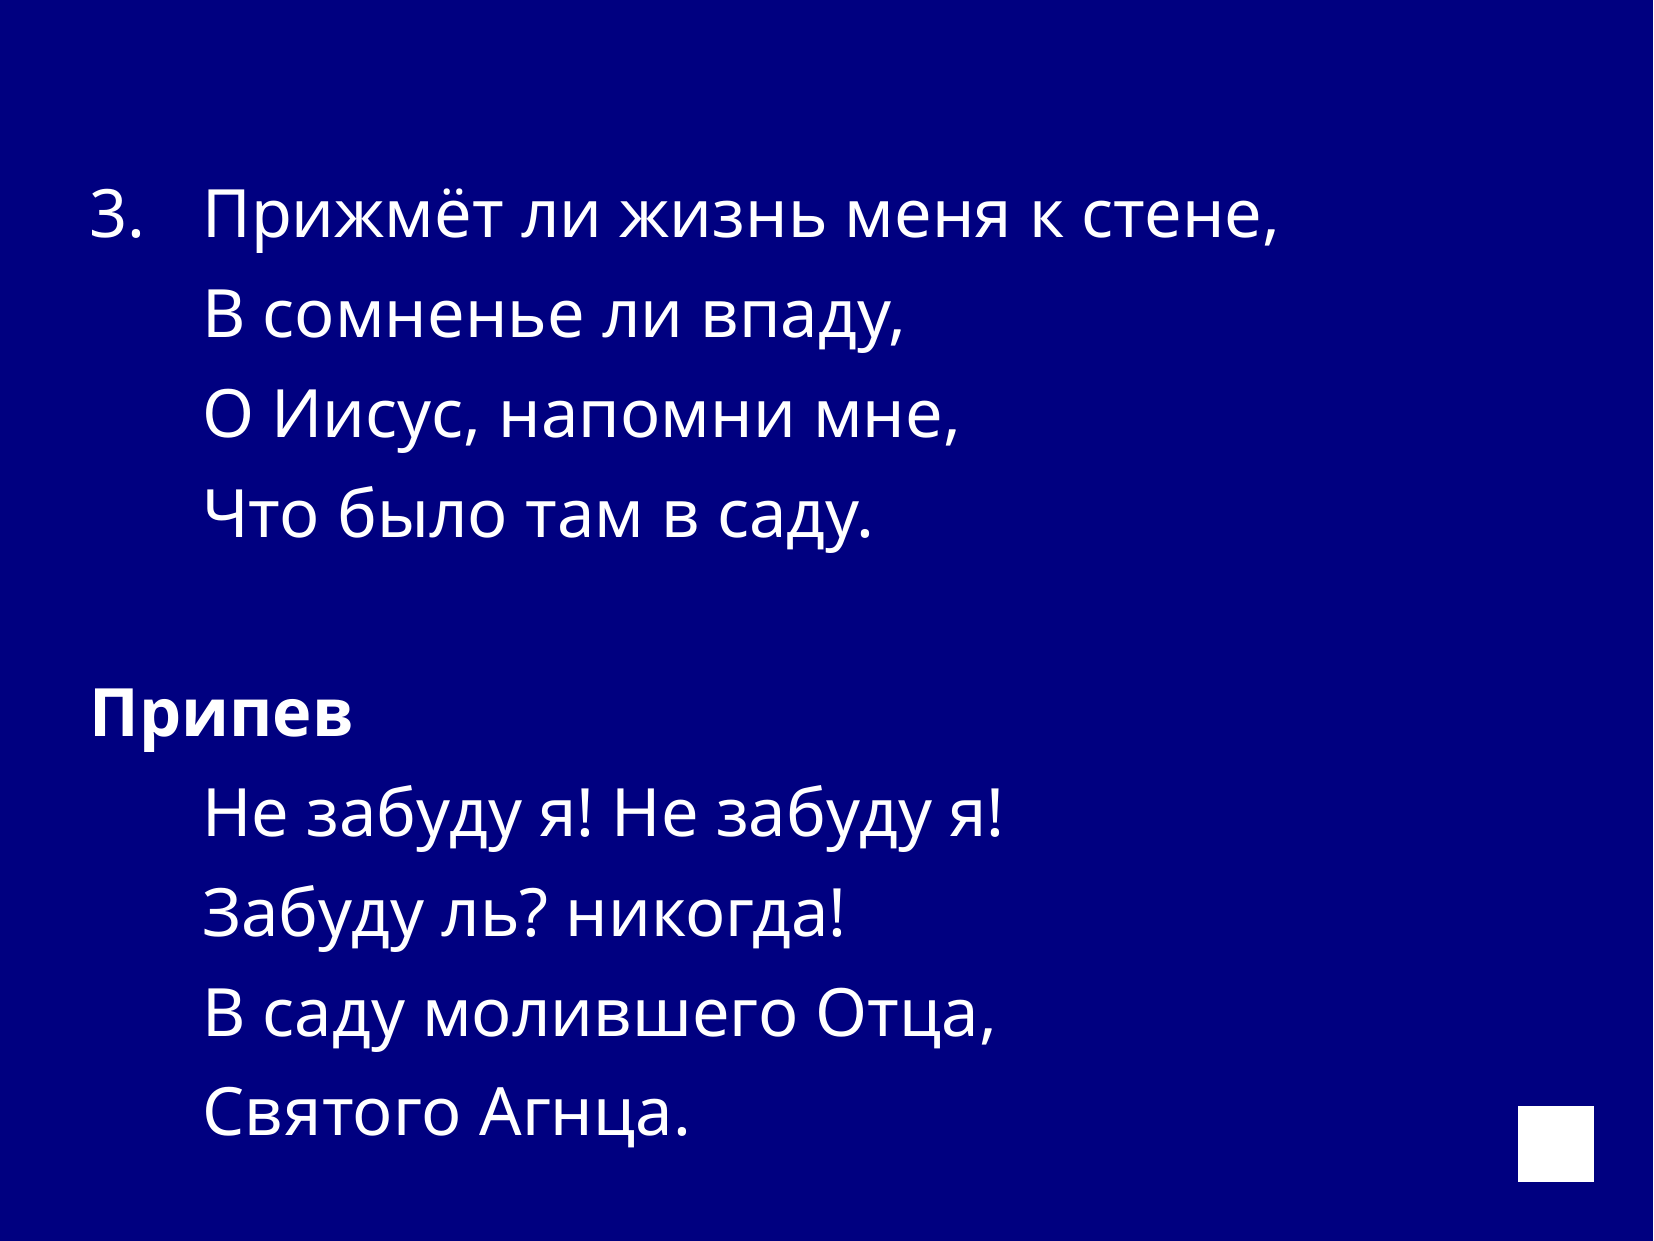

3.	Прижмёт ли жизнь меня к стене,
	В сомненье ли впаду,
	О Иисус, напомни мне,
	Что было там в саду.
Припев
	Не забуду я! Не забуду я!
	Забуду ль? никогда!
	В саду молившего Отца,
	Святого Агнца.